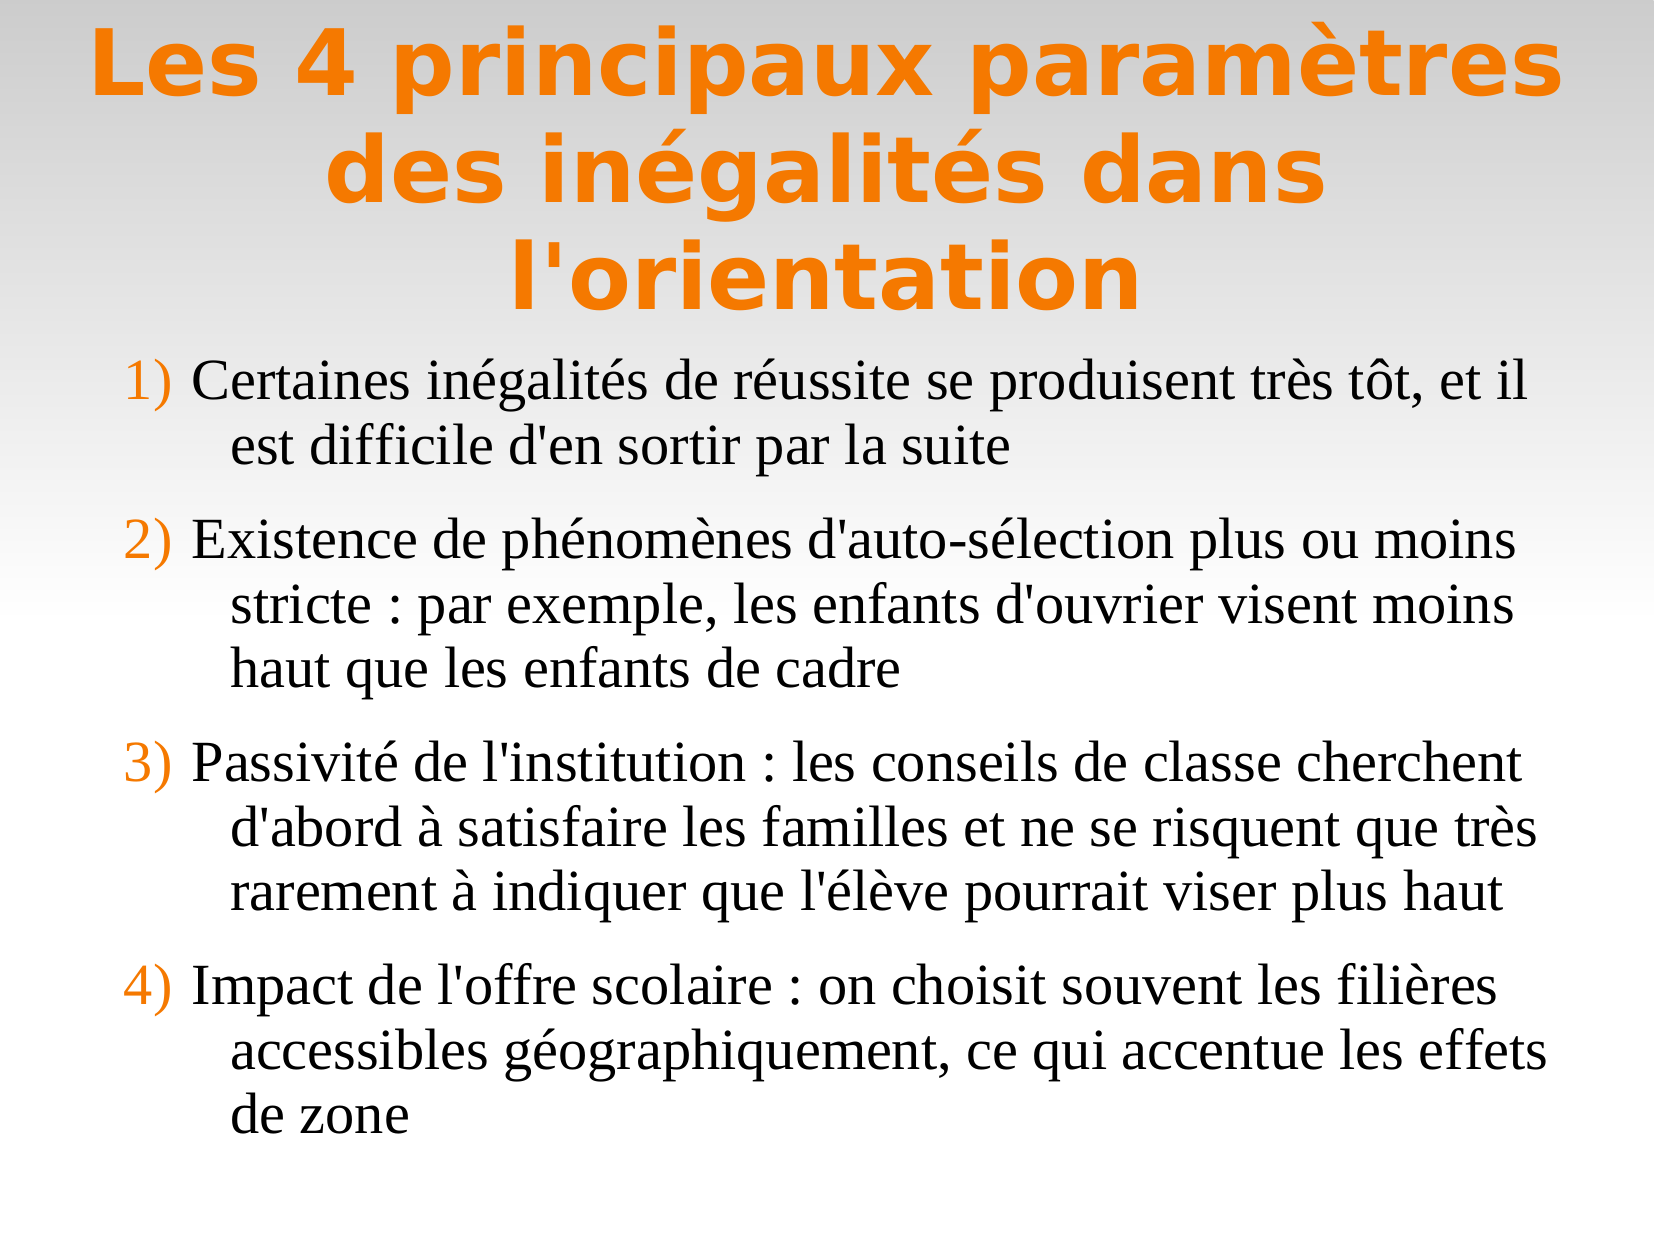

# Les 4 principaux paramètres des inégalités dans l'orientation
 Certaines inégalités de réussite se produisent très tôt, et il est difficile d'en sortir par la suite
 Existence de phénomènes d'auto-sélection plus ou moins stricte : par exemple, les enfants d'ouvrier visent moins haut que les enfants de cadre
 Passivité de l'institution : les conseils de classe cherchent d'abord à satisfaire les familles et ne se risquent que très rarement à indiquer que l'élève pourrait viser plus haut
 Impact de l'offre scolaire : on choisit souvent les filières accessibles géographiquement, ce qui accentue les effets de zone